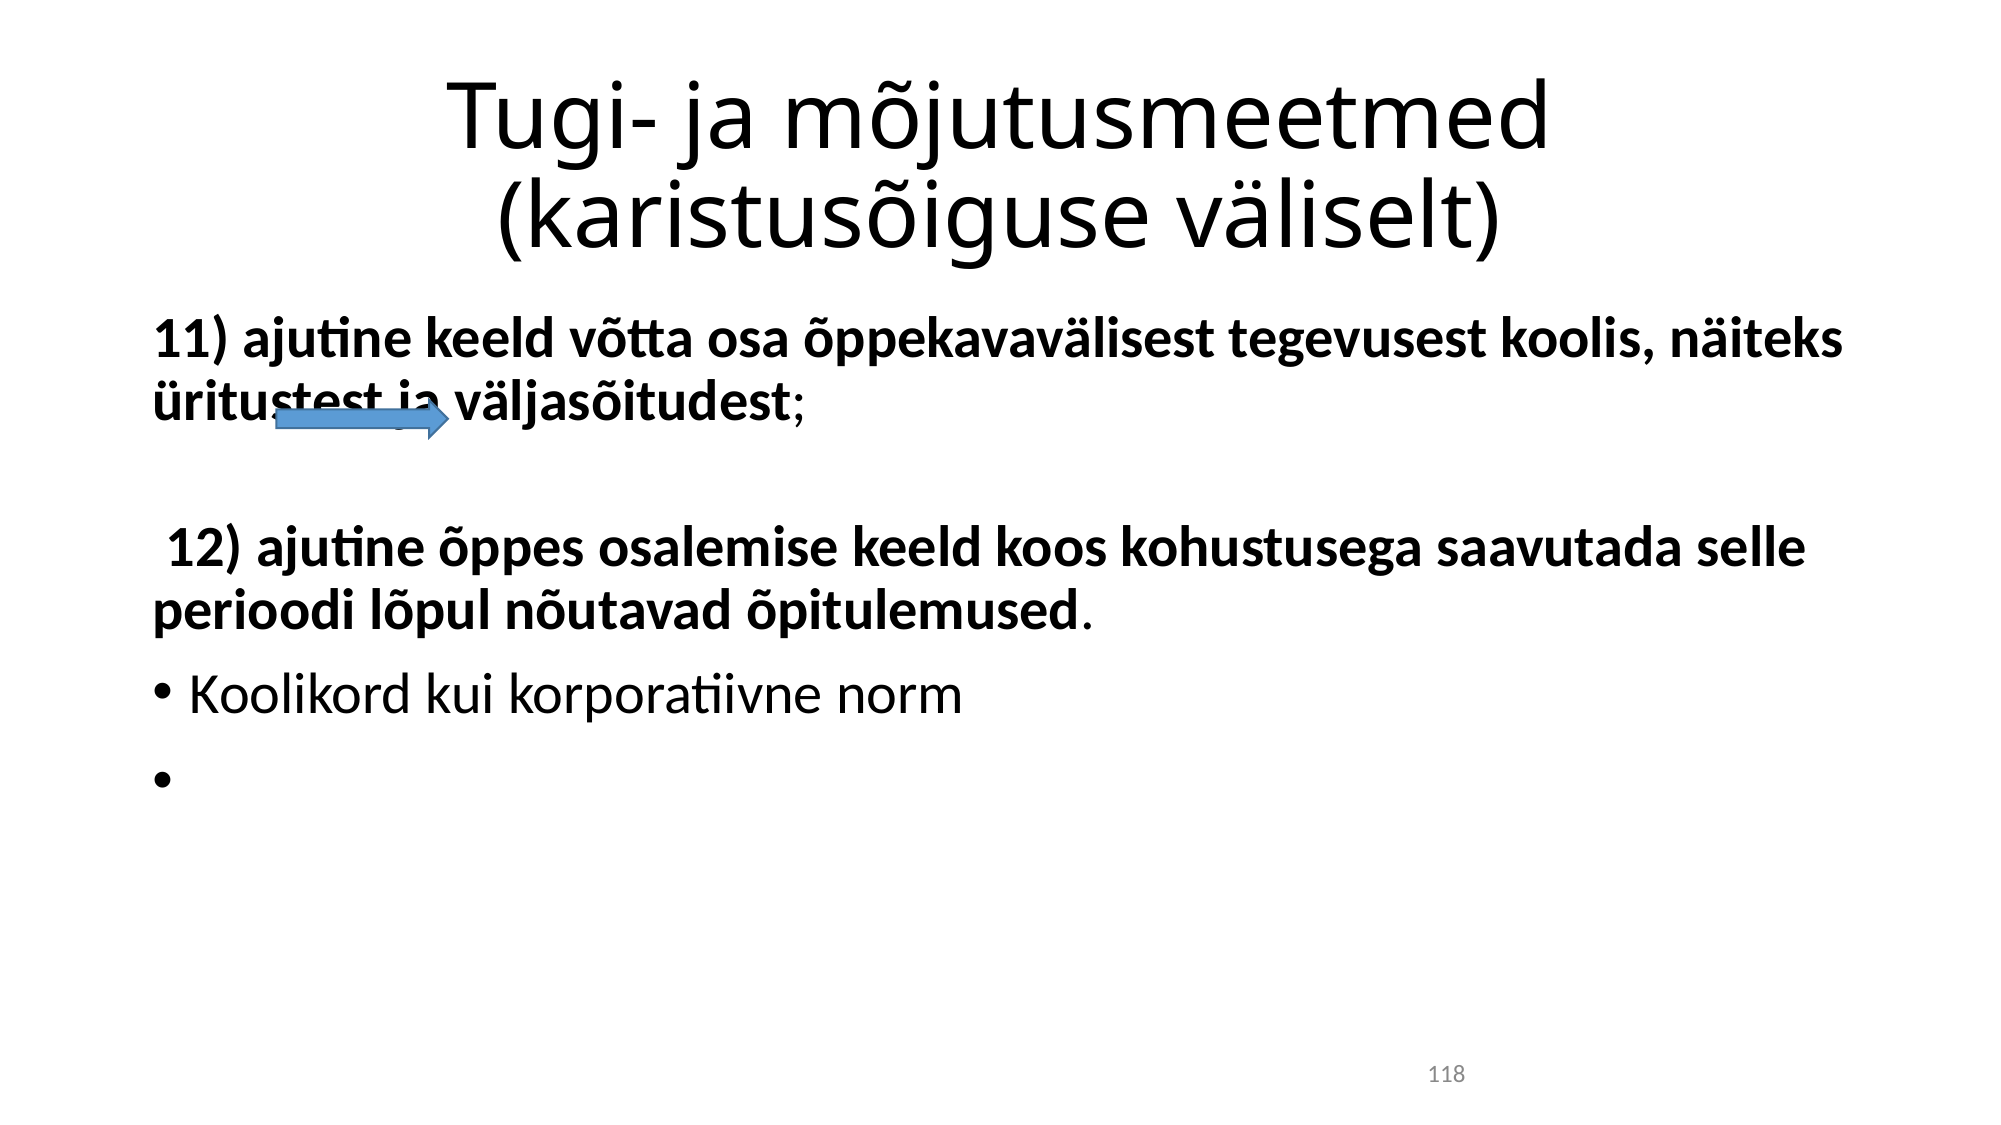

# Tugi- ja mõjutusmeetmed (karistusõiguse väliselt)
11) ajutine keeld võtta osa õppekavavälisest tegevusest koolis, näiteks üritustest ja väljasõitudest;
 12) ajutine õppes osalemise keeld koos kohustusega saavutada selle perioodi lõpul nõutavad õpitulemused.
Koolikord kui korporatiivne norm